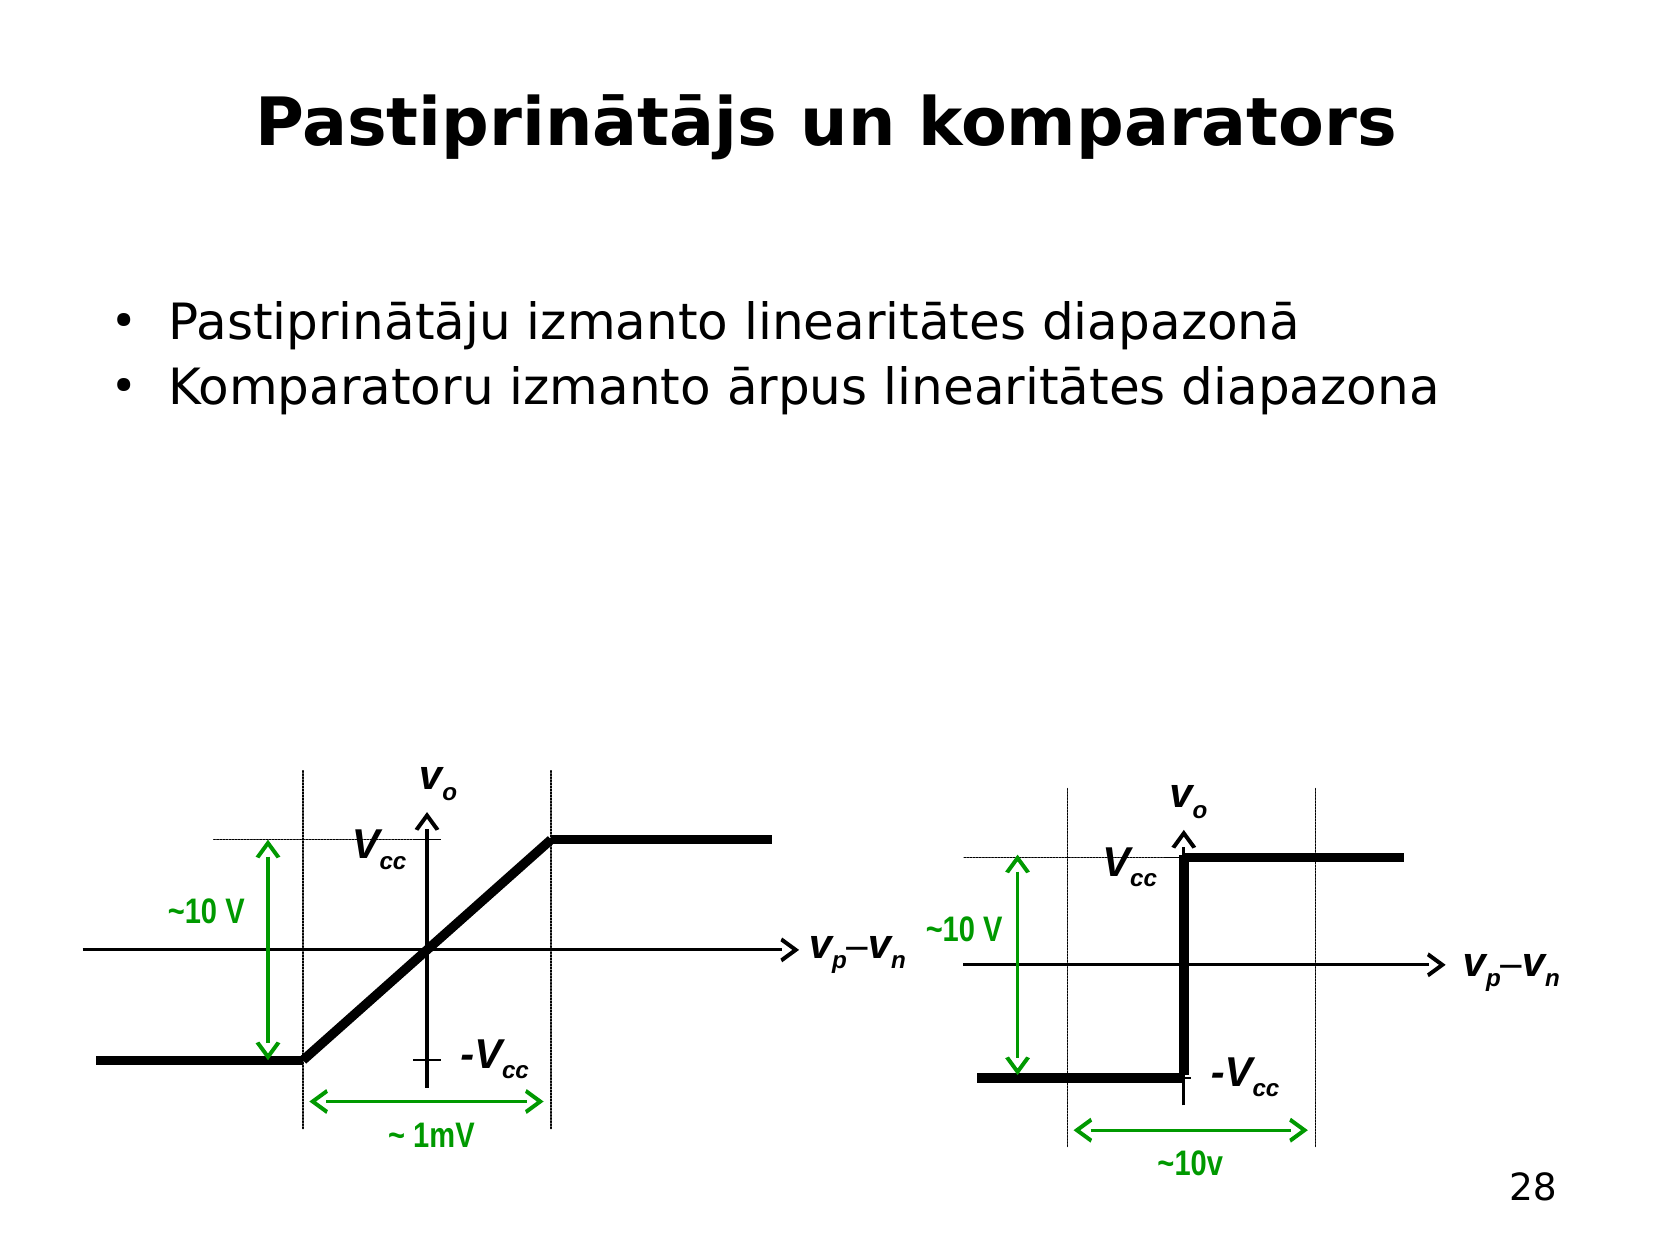

# Pastiprinātājs un komparators
Pastiprinātāju izmanto linearitātes diapazonā
Komparatoru izmanto ārpus linearitātes diapazona
vo
Vcc
~10 V
vp–vn
-Vcc
~ 1mV
vo
Vcc
~10 V
vp–vn
-Vcc
~10v